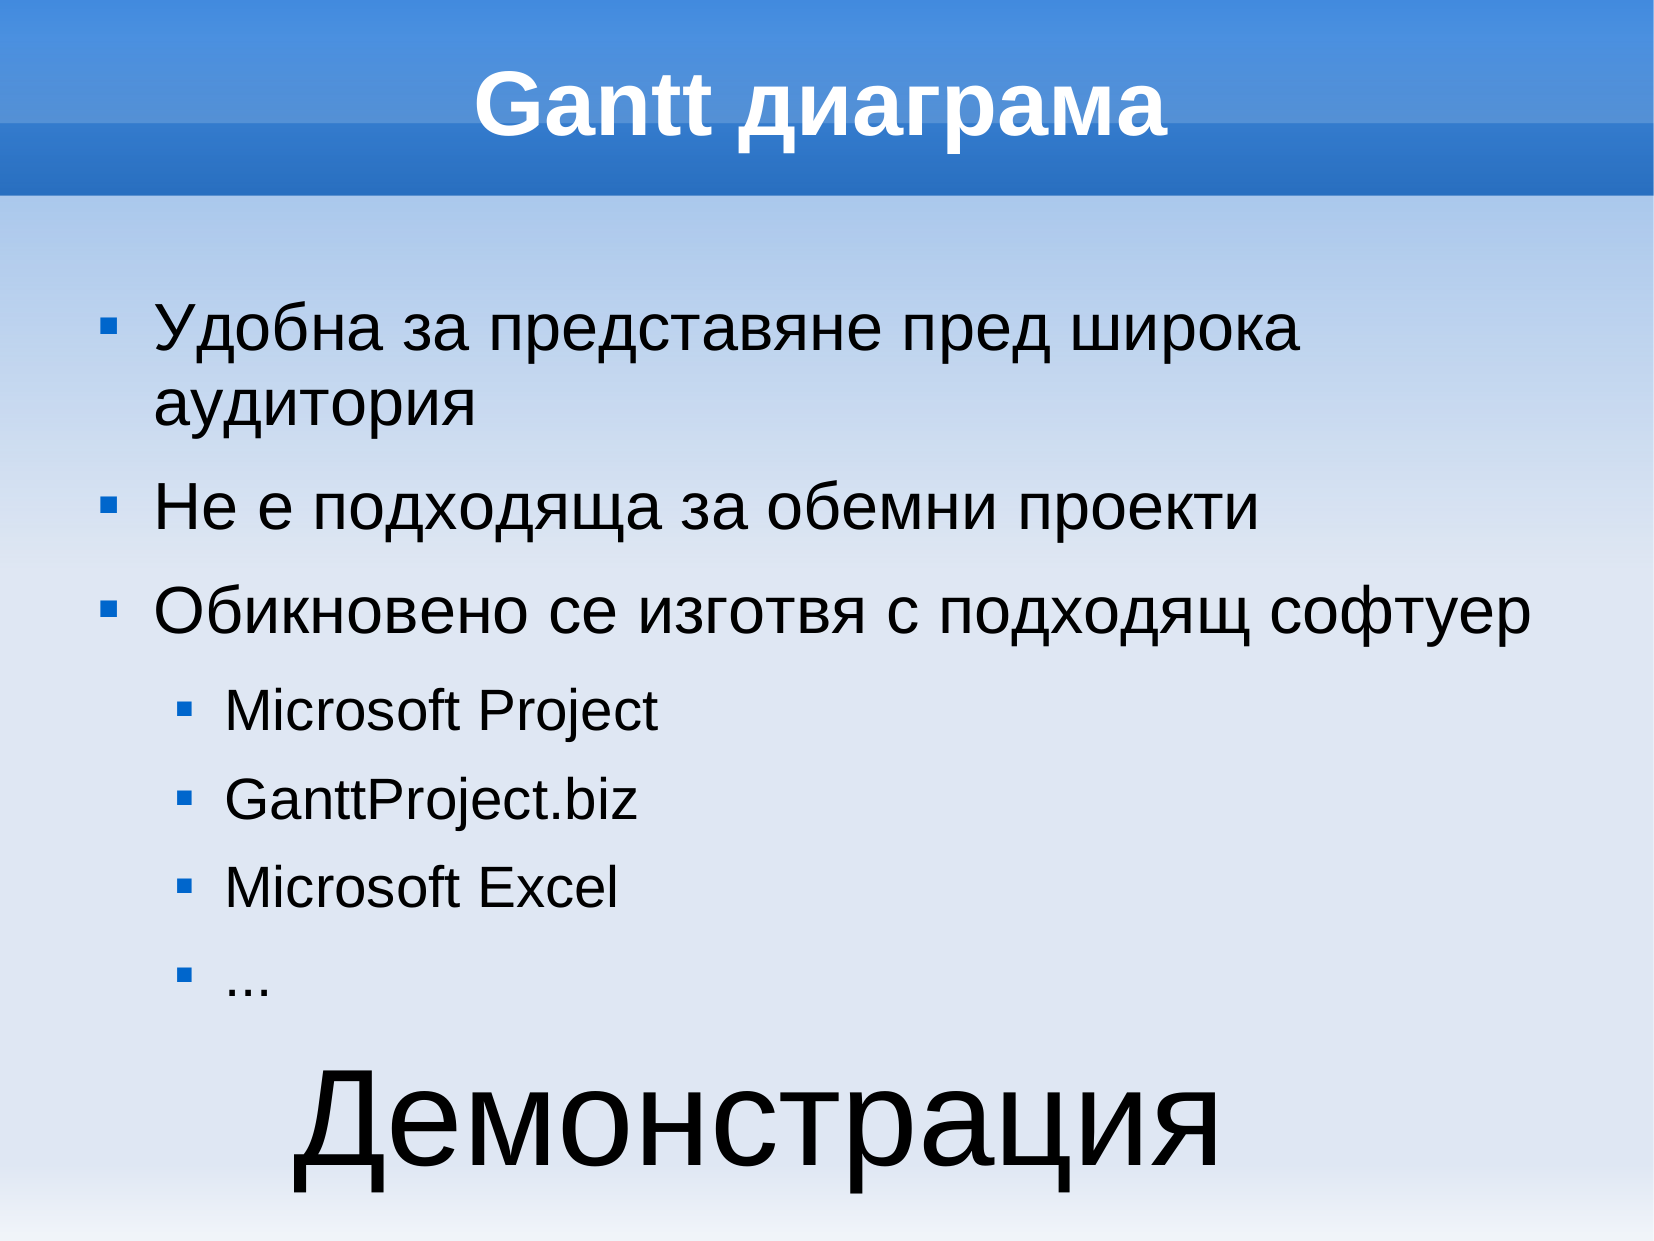

# Gantt диаграма
Удобна за представяне пред широка аудитория
Не е подходяща за обемни проекти
Обикновено се изготвя с подходящ софтуер
Microsoft Project
GanttProject.biz
Microsoft Excel
...
Демонстрация